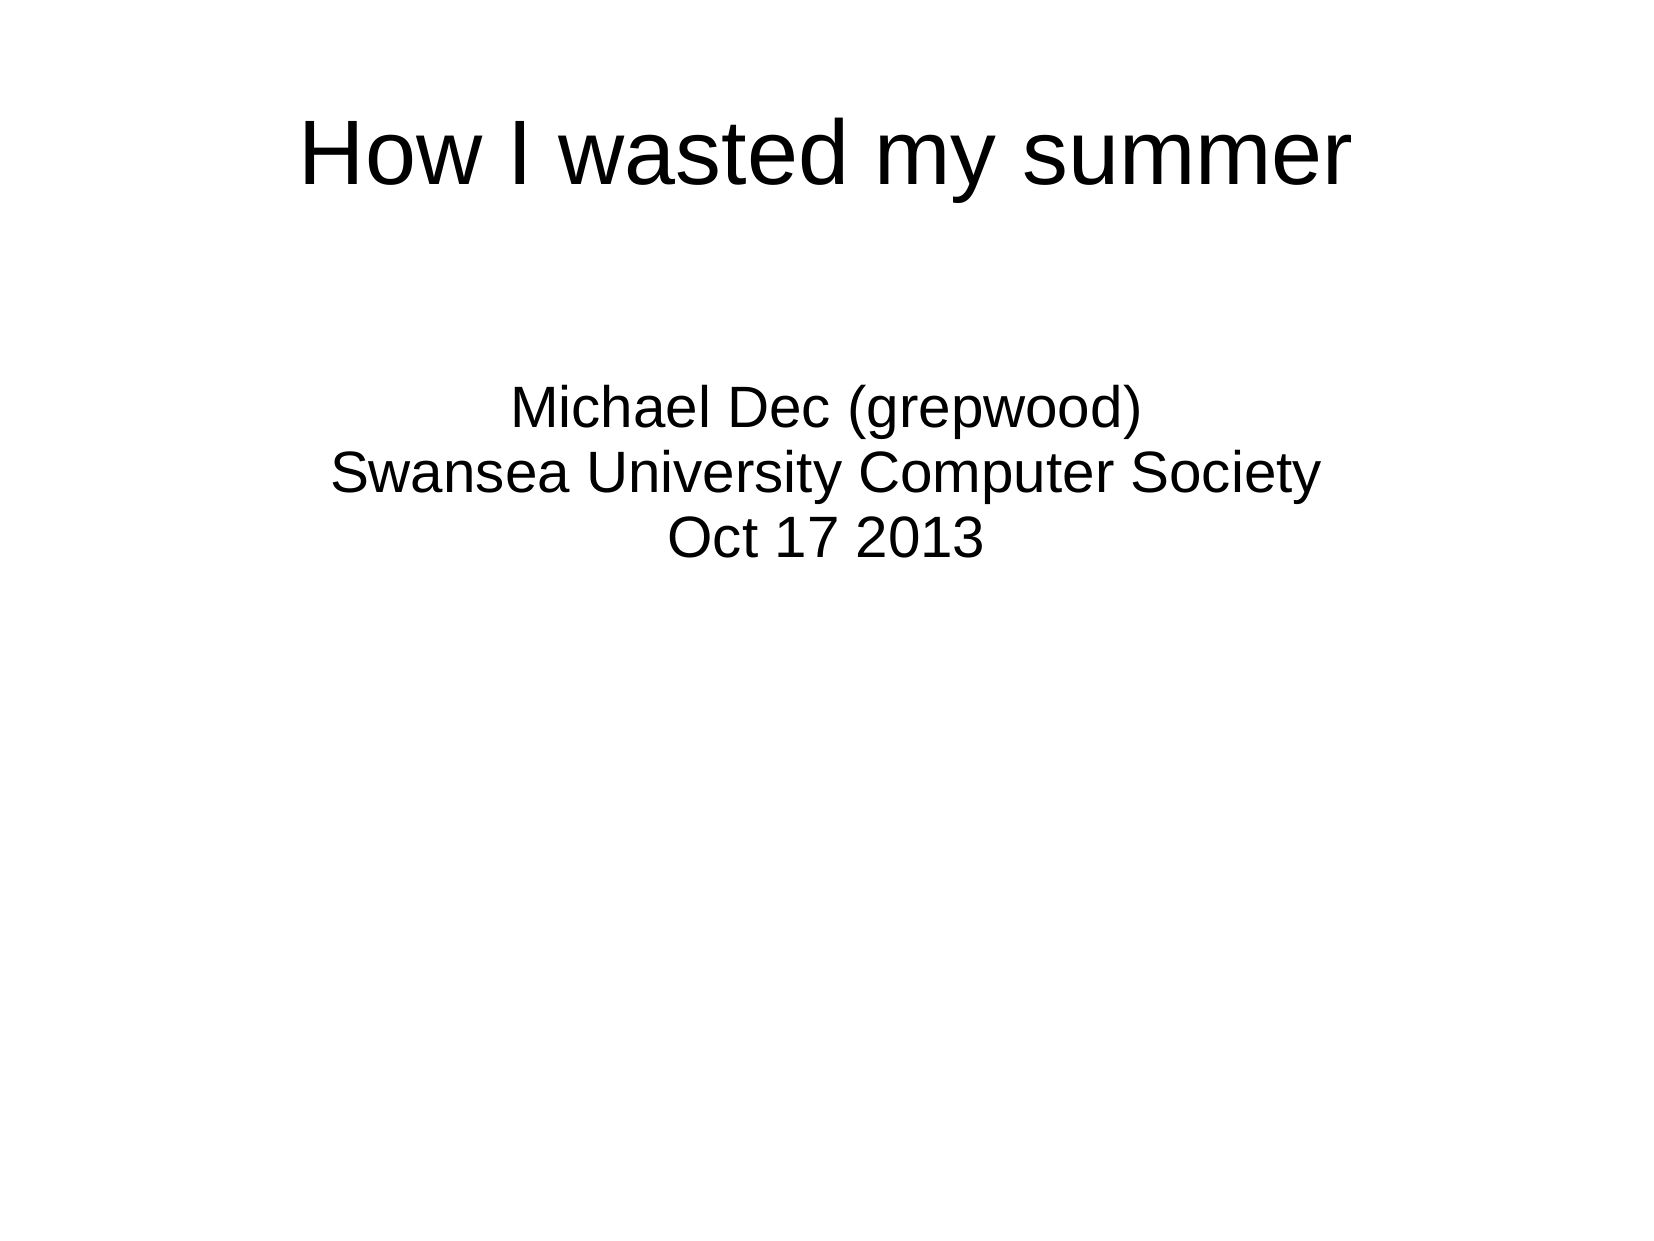

# How I wasted my summer
Michael Dec (grepwood)
Swansea University Computer Society
Oct 17 2013